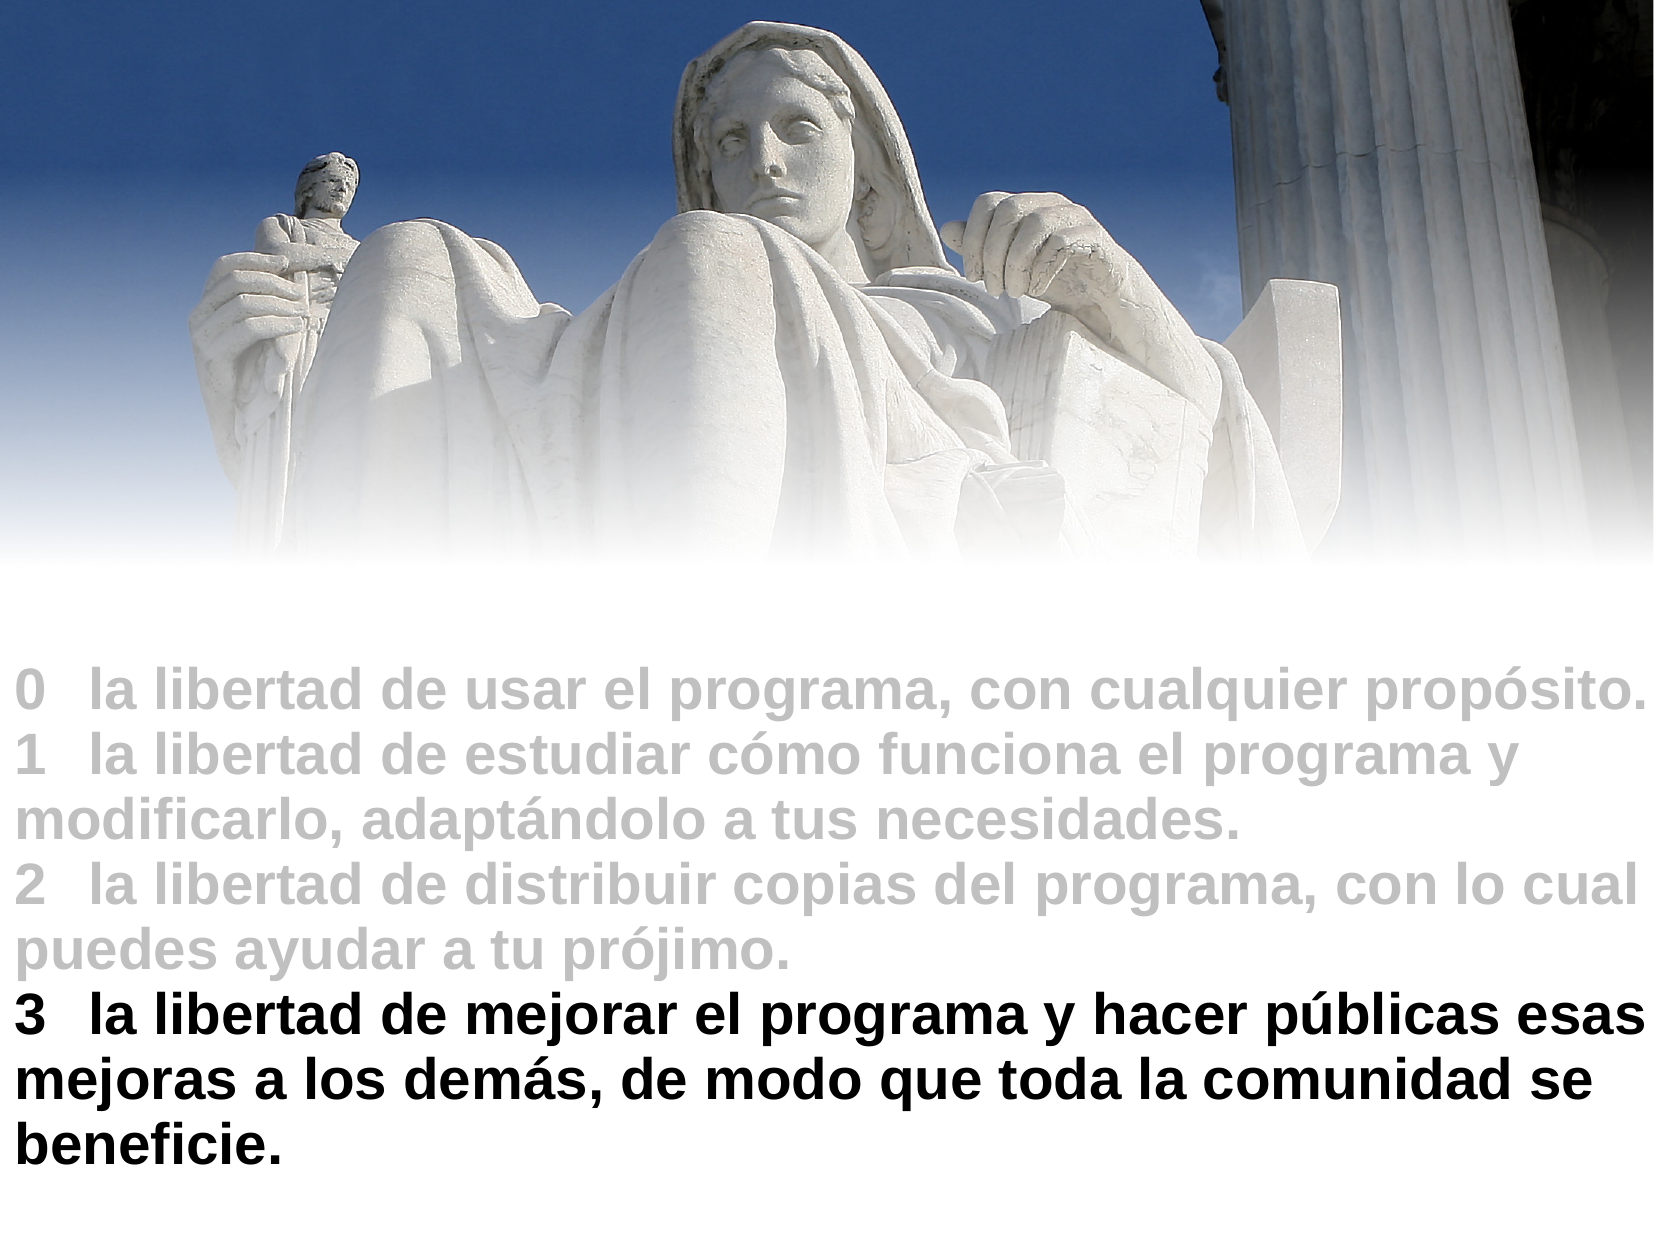

#
0 	la libertad de usar el programa, con cualquier propósito.
1 	la libertad de estudiar cómo funciona el programa y modificarlo, adaptándolo a tus necesidades.
2 	la libertad de distribuir copias del programa, con lo cual puedes ayudar a tu prójimo.
3 	la libertad de mejorar el programa y hacer públicas esas mejoras a los demás, de modo que toda la comunidad se beneficie.